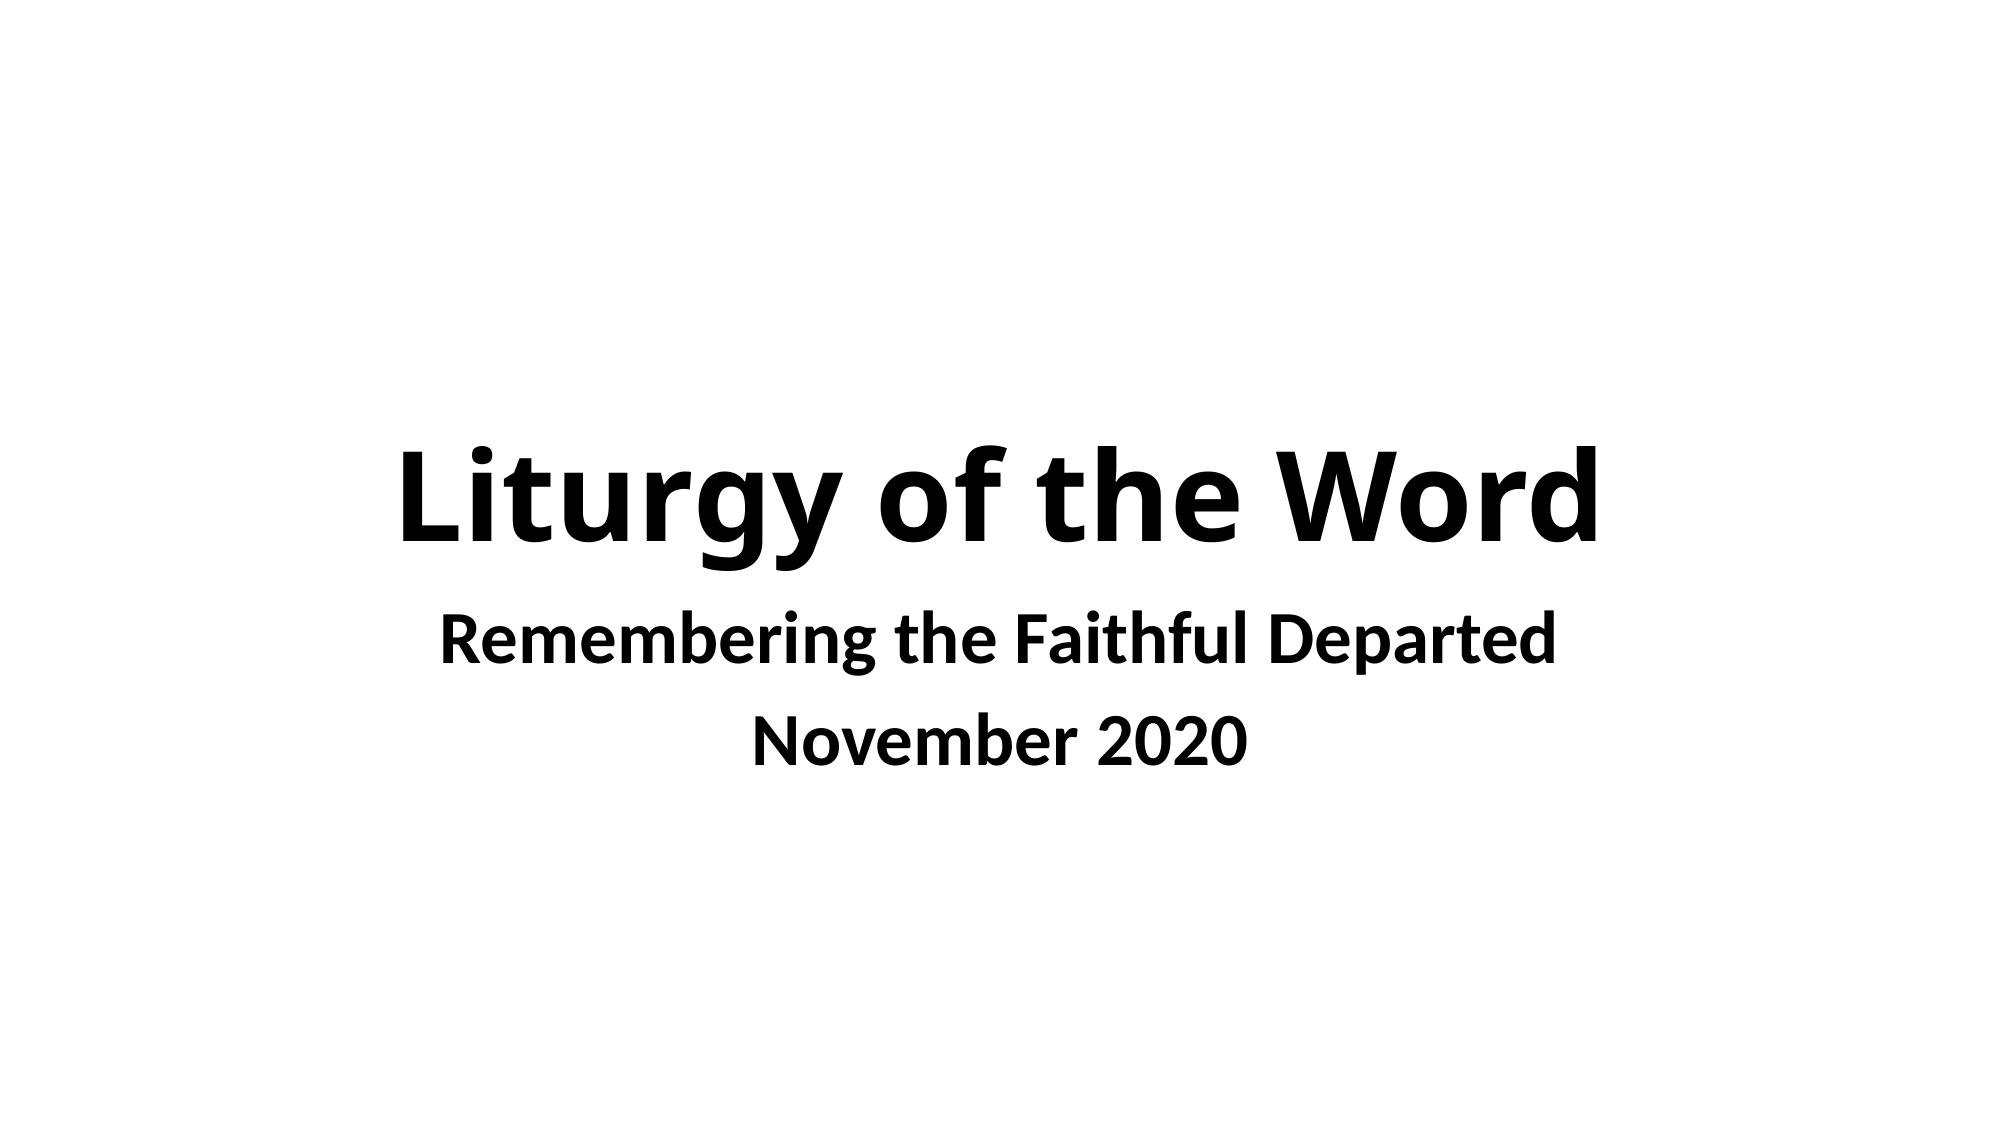

# Liturgy of the Word
Remembering the Faithful Departed
November 2020